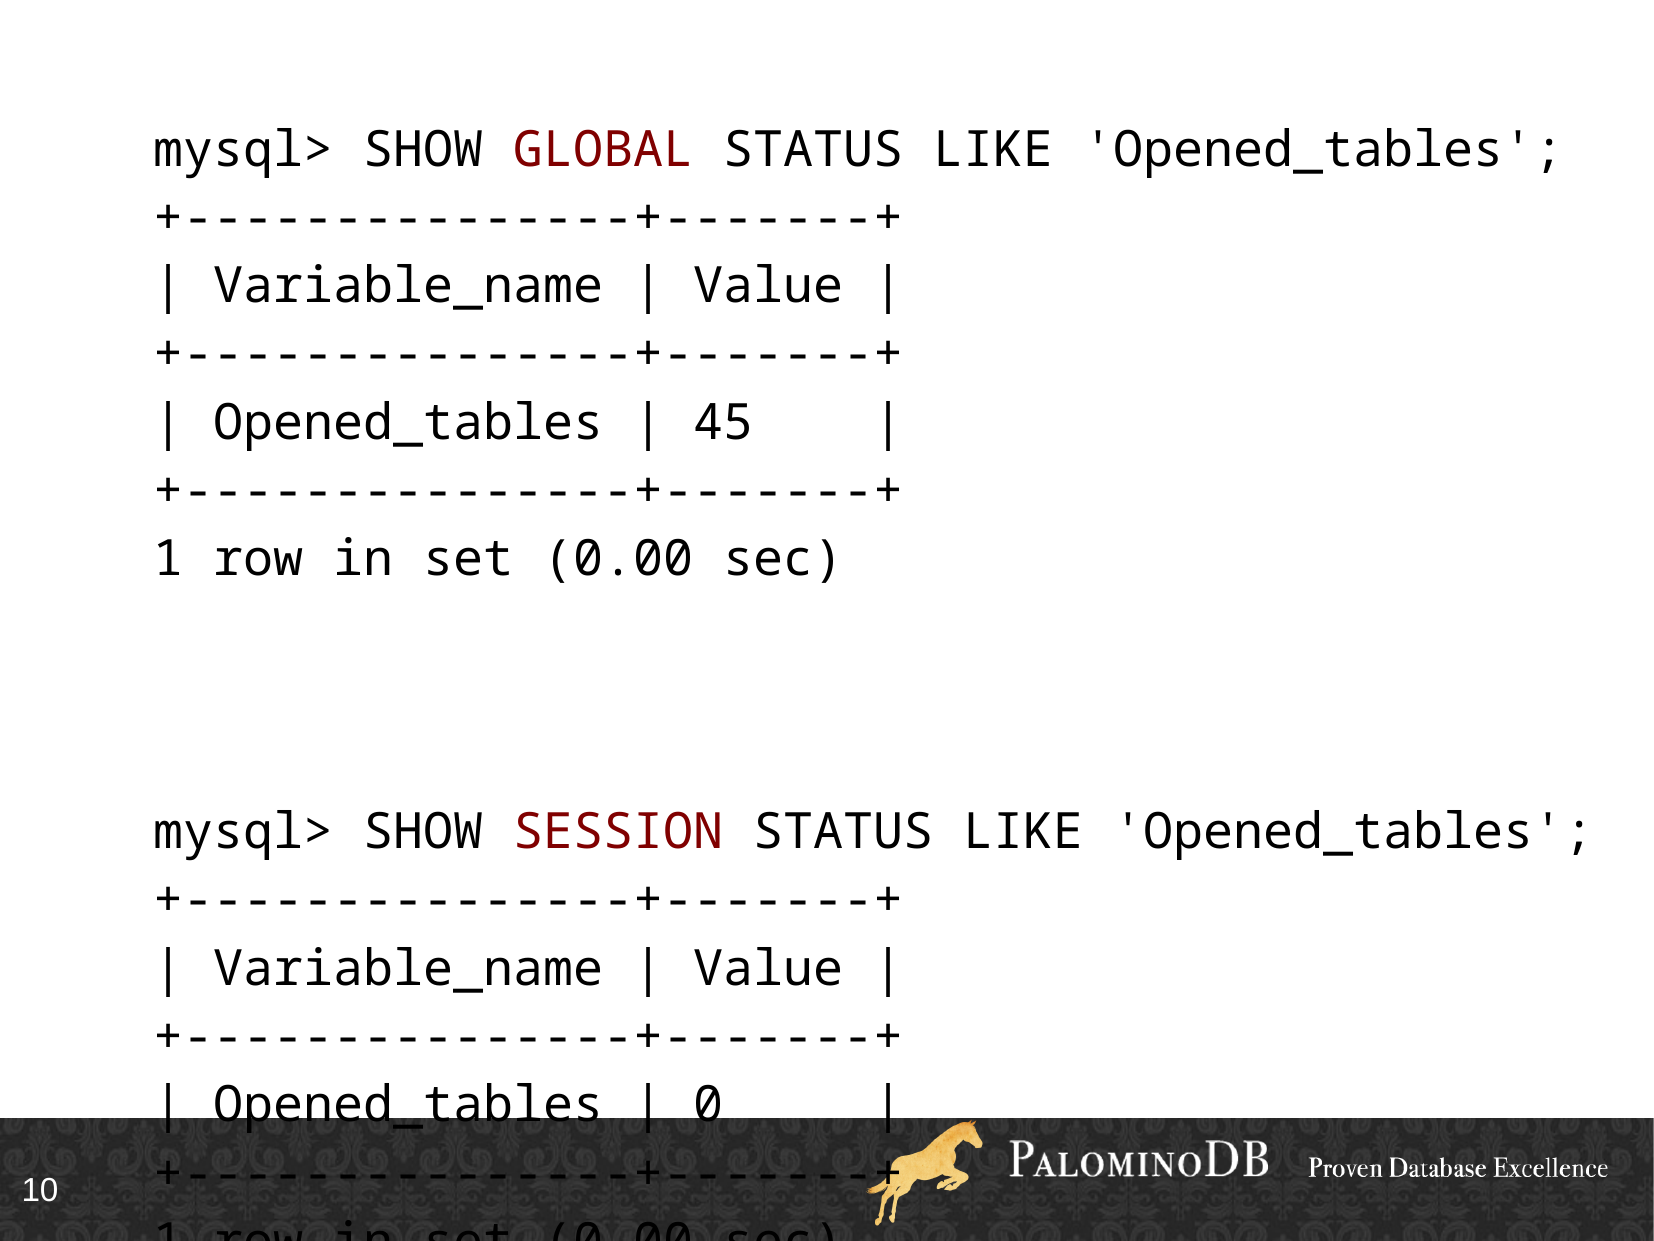

# mysql> SHOW GLOBAL STATUS LIKE 'Opened_tables';
+---------------+-------+
| Variable_name | Value |
+---------------+-------+
| Opened_tables | 45 |
+---------------+-------+
1 row in set (0.00 sec)
mysql> SHOW SESSION STATUS LIKE 'Opened_tables';
+---------------+-------+
| Variable_name | Value |
+---------------+-------+
| Opened_tables | 0 |
+---------------+-------+
1 row in set (0.00 sec)